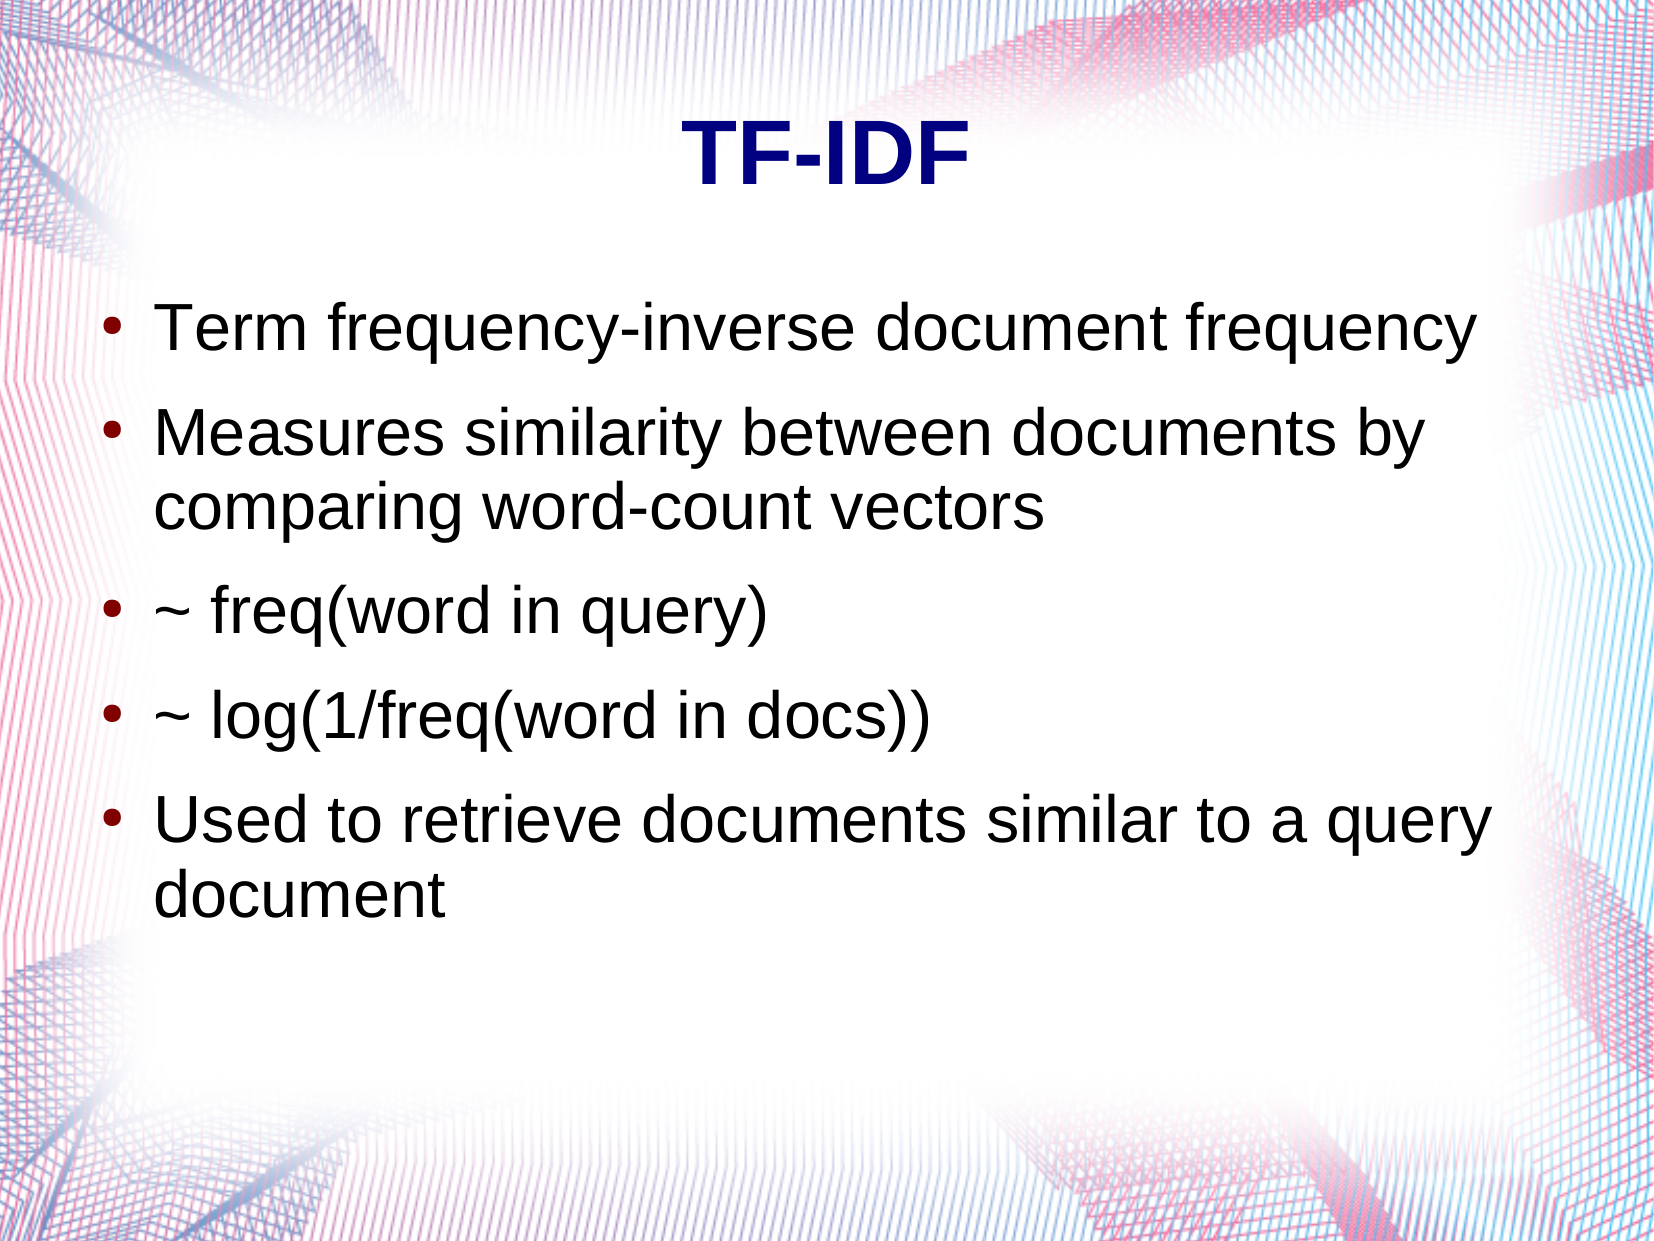

# TF-IDF
Term frequency-inverse document frequency
Measures similarity between documents by comparing word-count vectors
~ freq(word in query)
~ log(1/freq(word in docs))
Used to retrieve documents similar to a query document